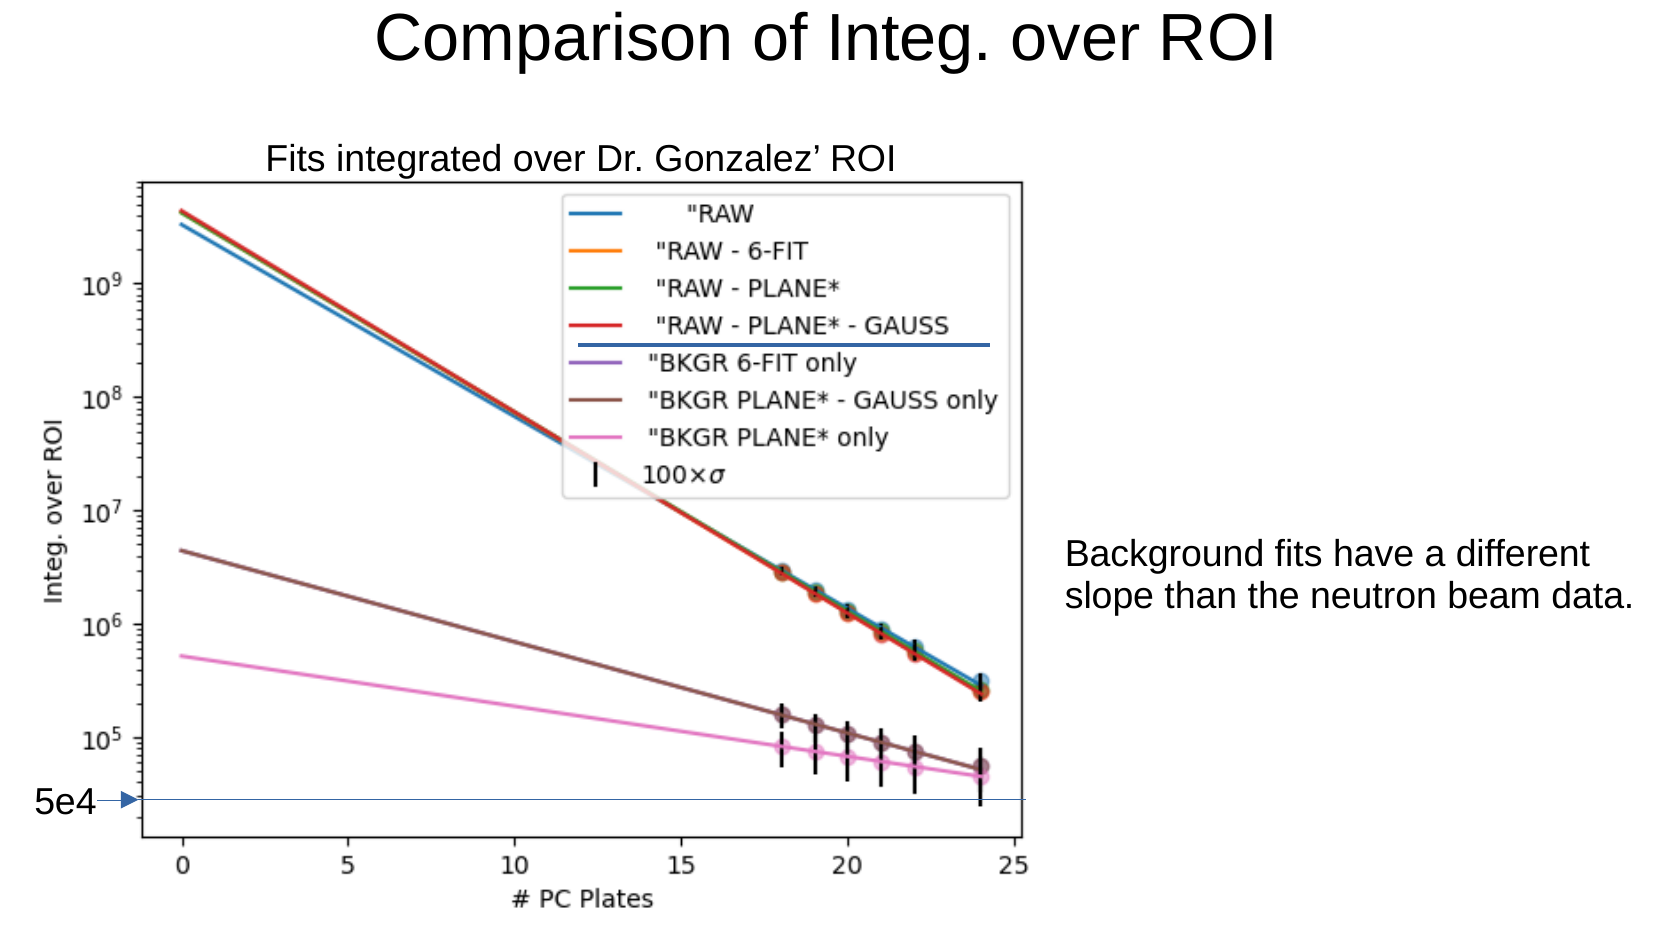

# Comparison of Integ. over ROI
Fits integrated over Dr. Gonzalez’ ROI
Background fits have a different slope than the neutron beam data.
5e4